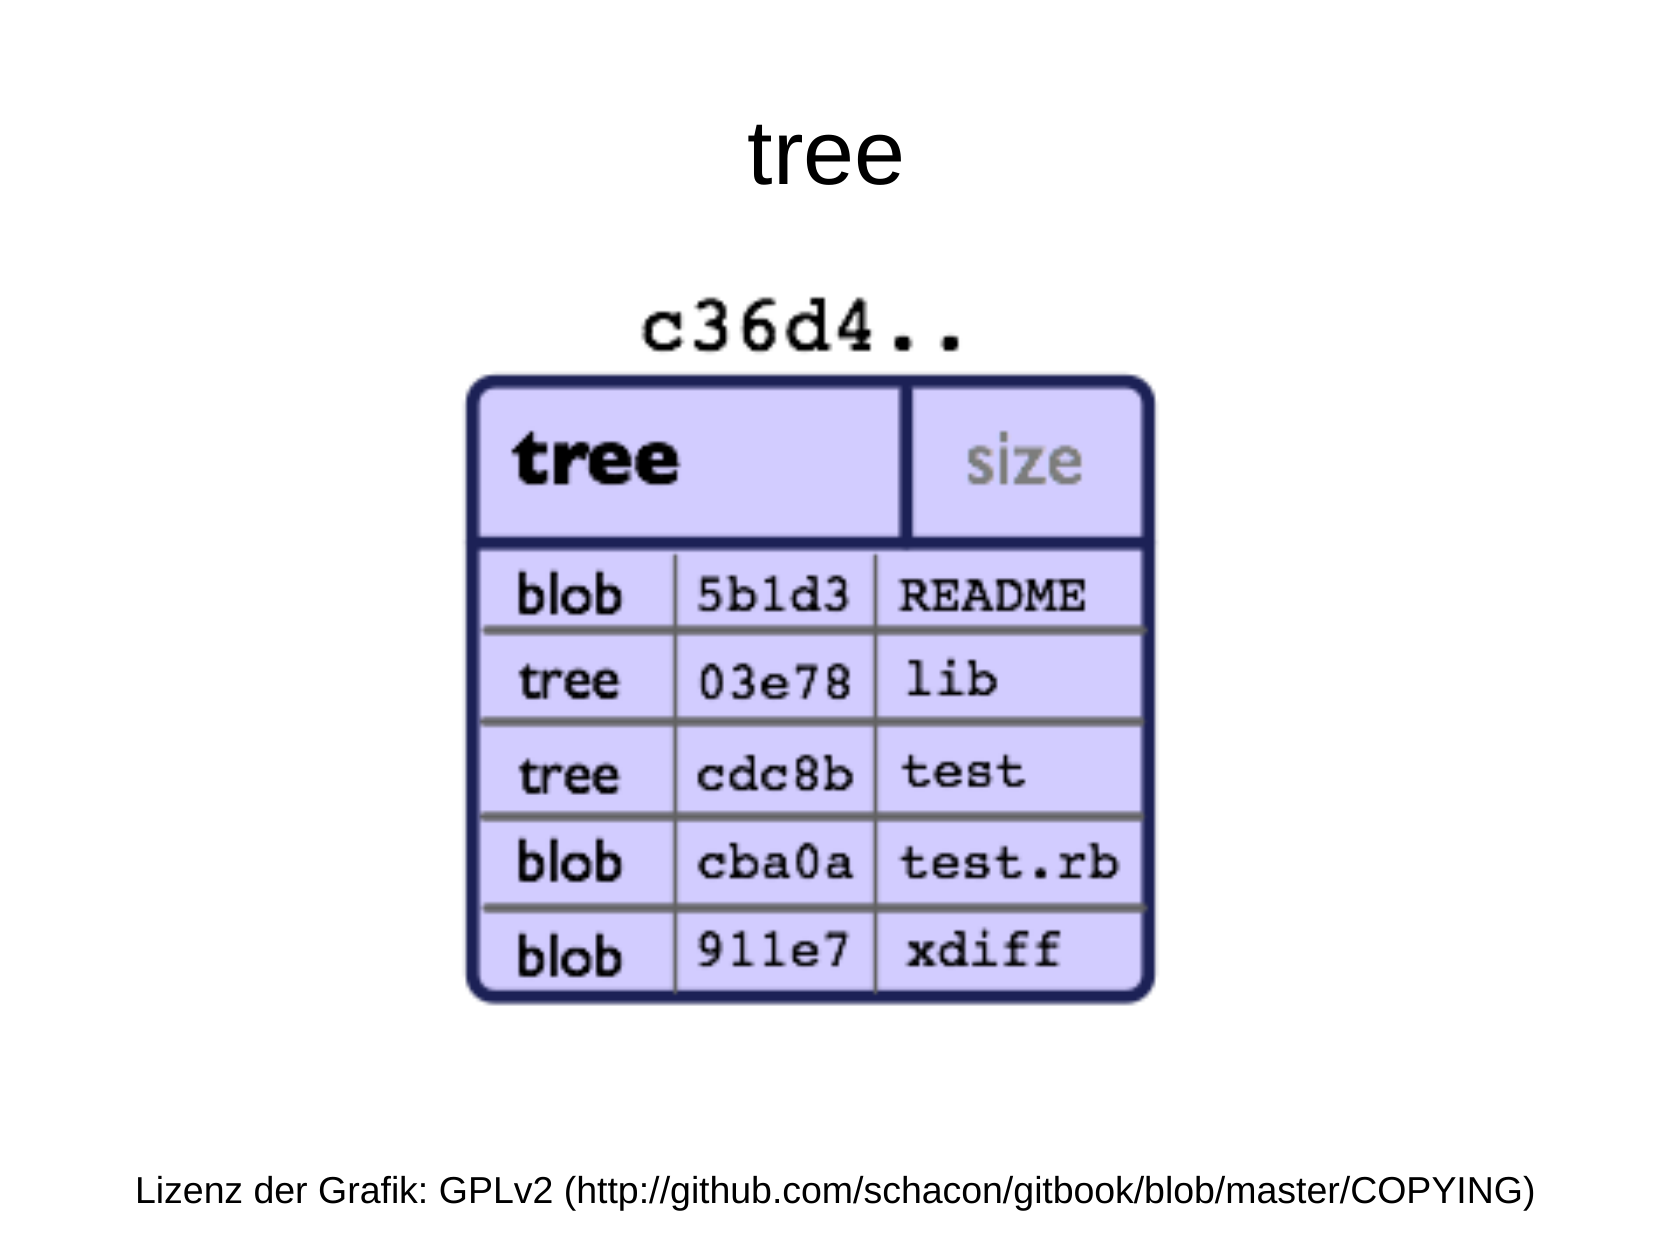

# tree
Lizenz der Grafik: GPLv2 (http://github.com/schacon/gitbook/blob/master/COPYING)